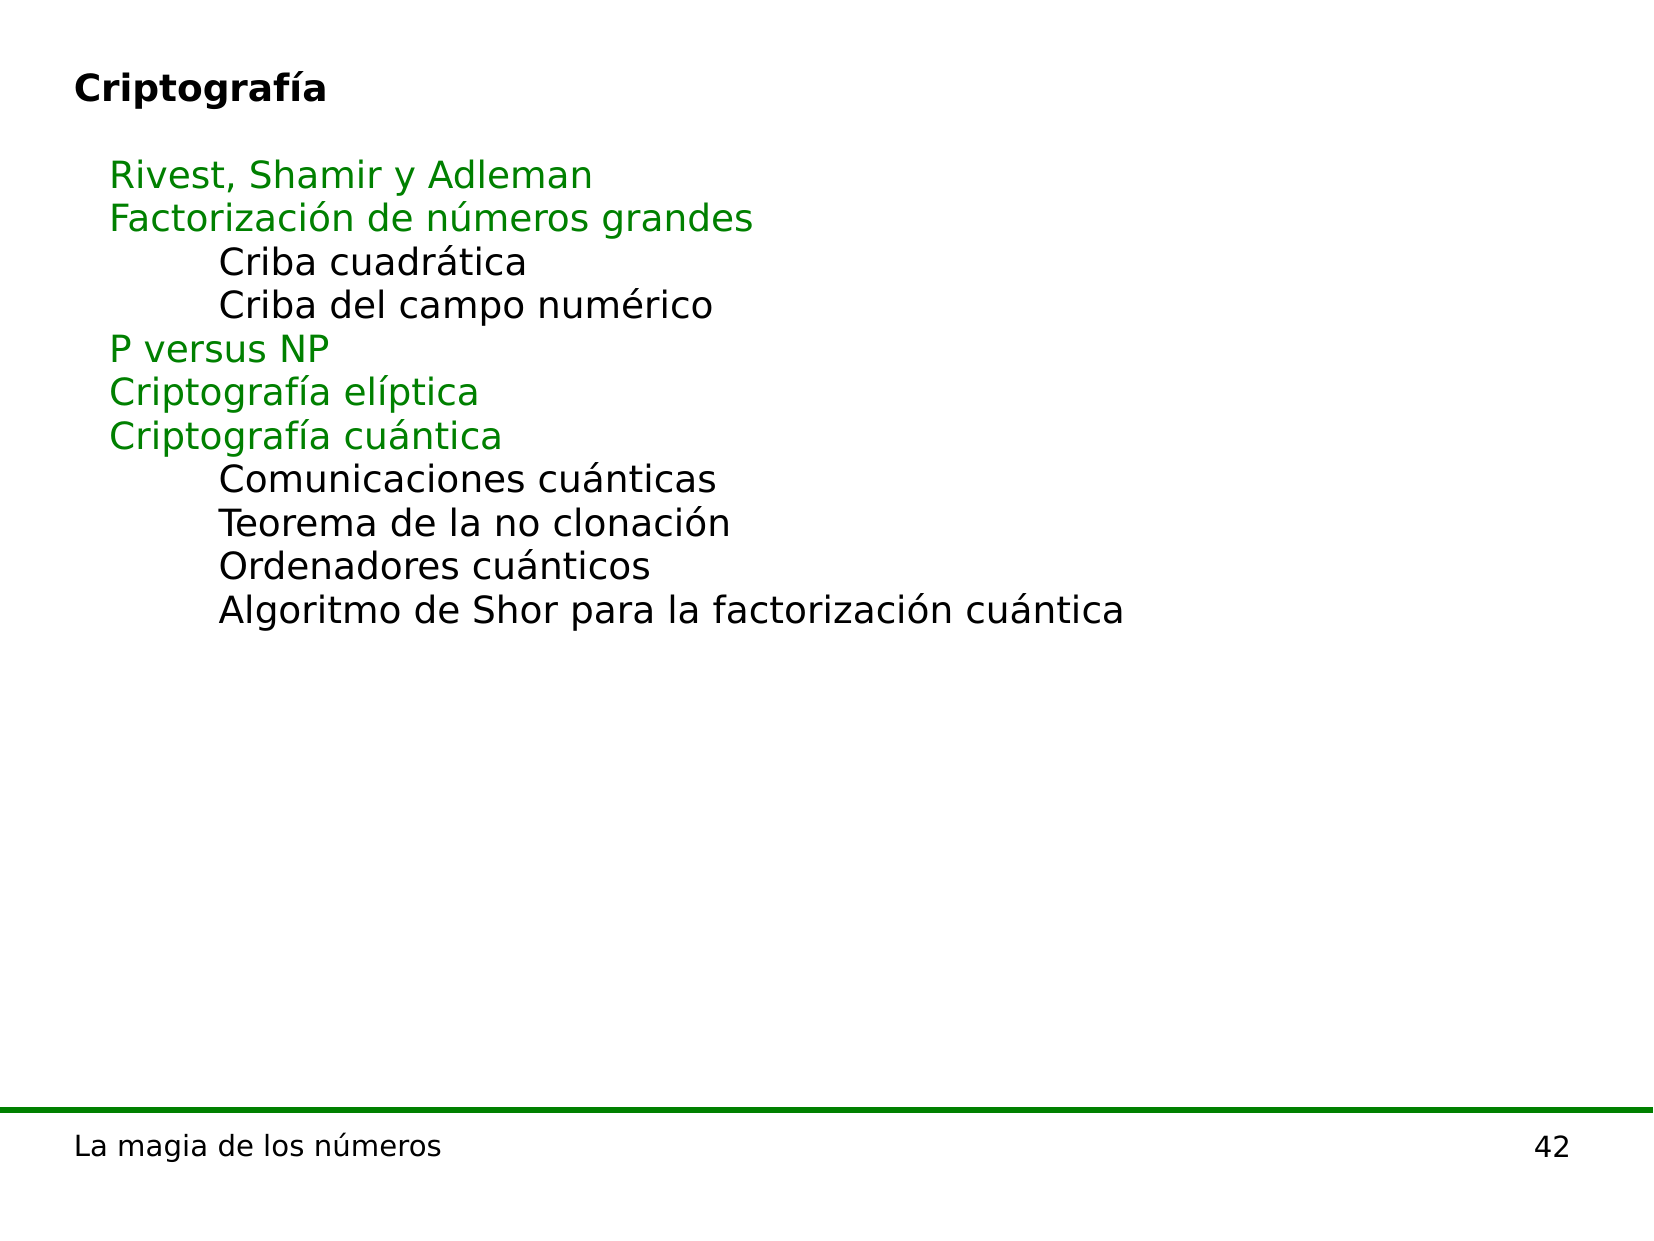

Criptografía
Rivest, Shamir y Adleman
Factorización de números grandes
	Criba cuadrática
	Criba del campo numérico
P versus NP
Criptografía elíptica
Criptografía cuántica
	Comunicaciones cuánticas
	Teorema de la no clonación
	Ordenadores cuánticos
	Algoritmo de Shor para la factorización cuántica
La magia de los números
42